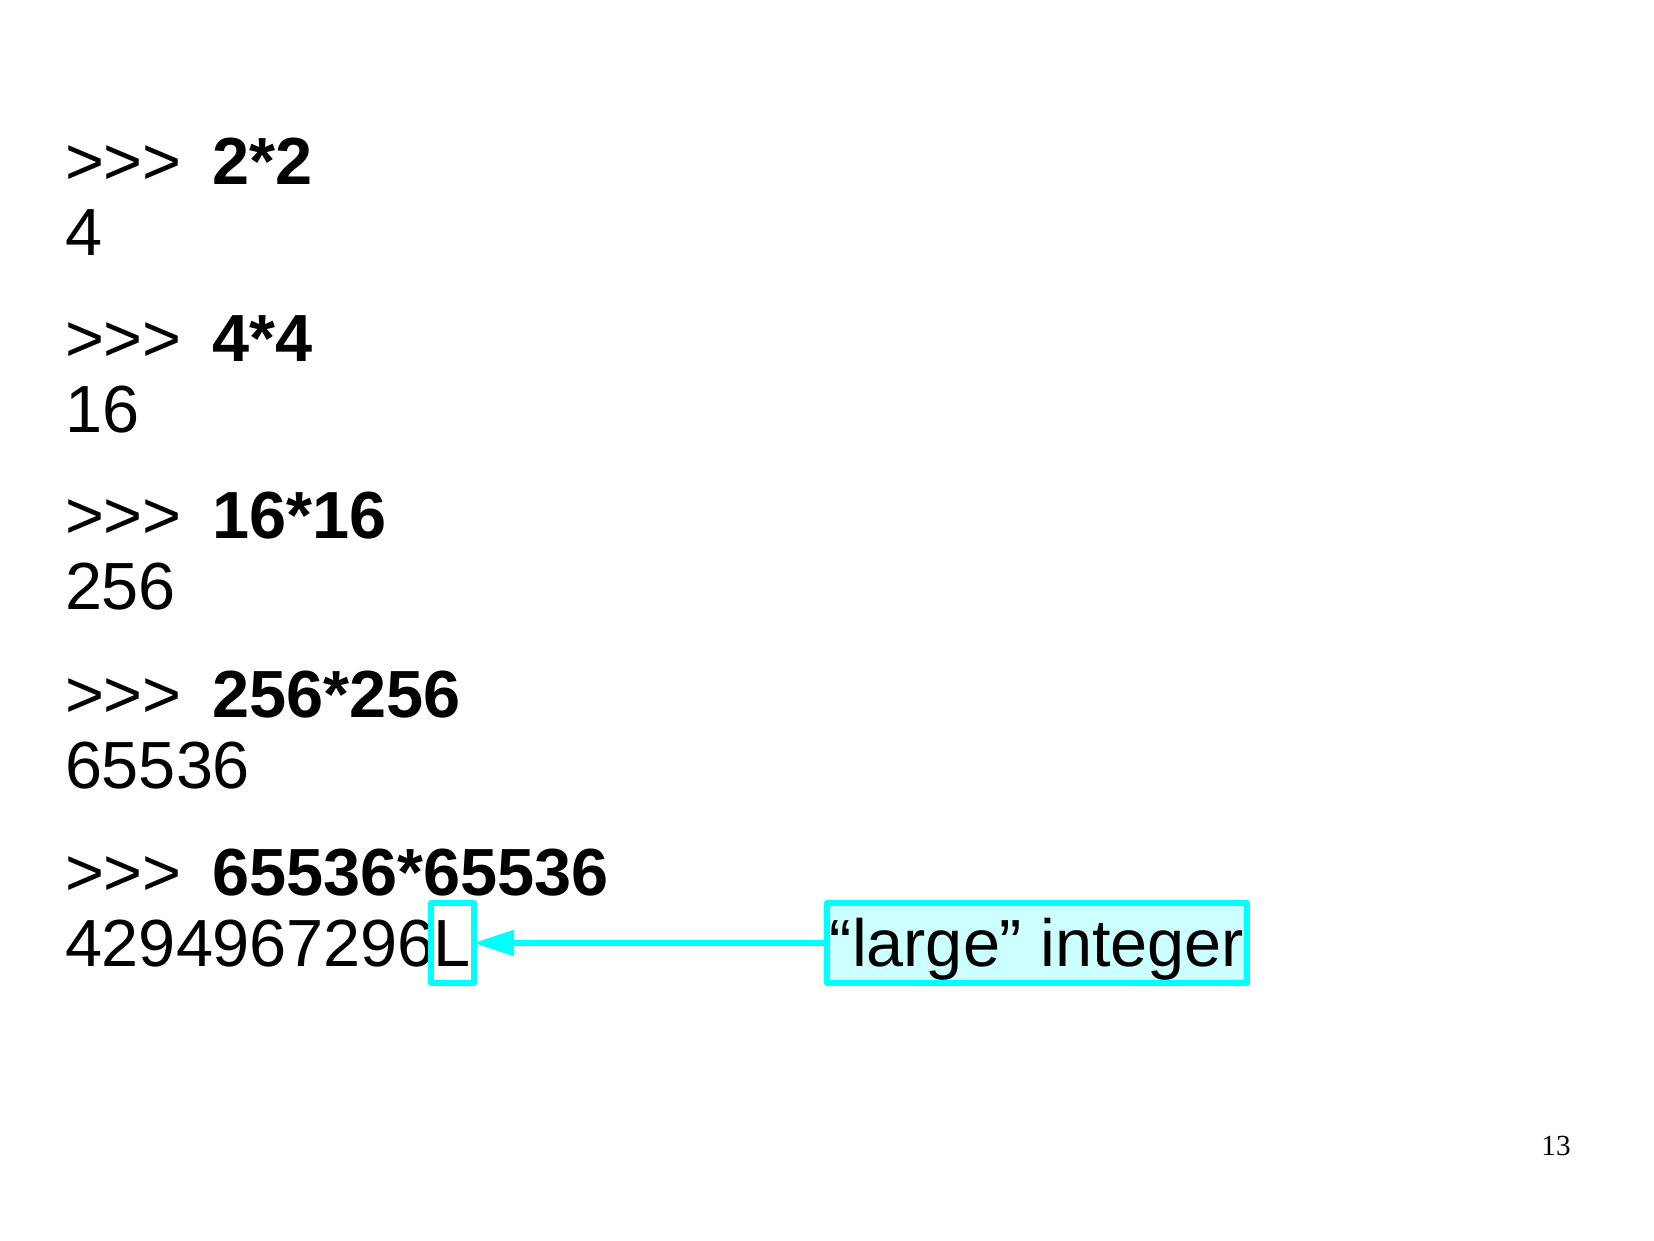

>>>
2*2
4
>>>
4*4
16
>>>
16*16
256
>>>
256*256
65536
>>>
65536*65536
4294967296
L
“large” integer
13